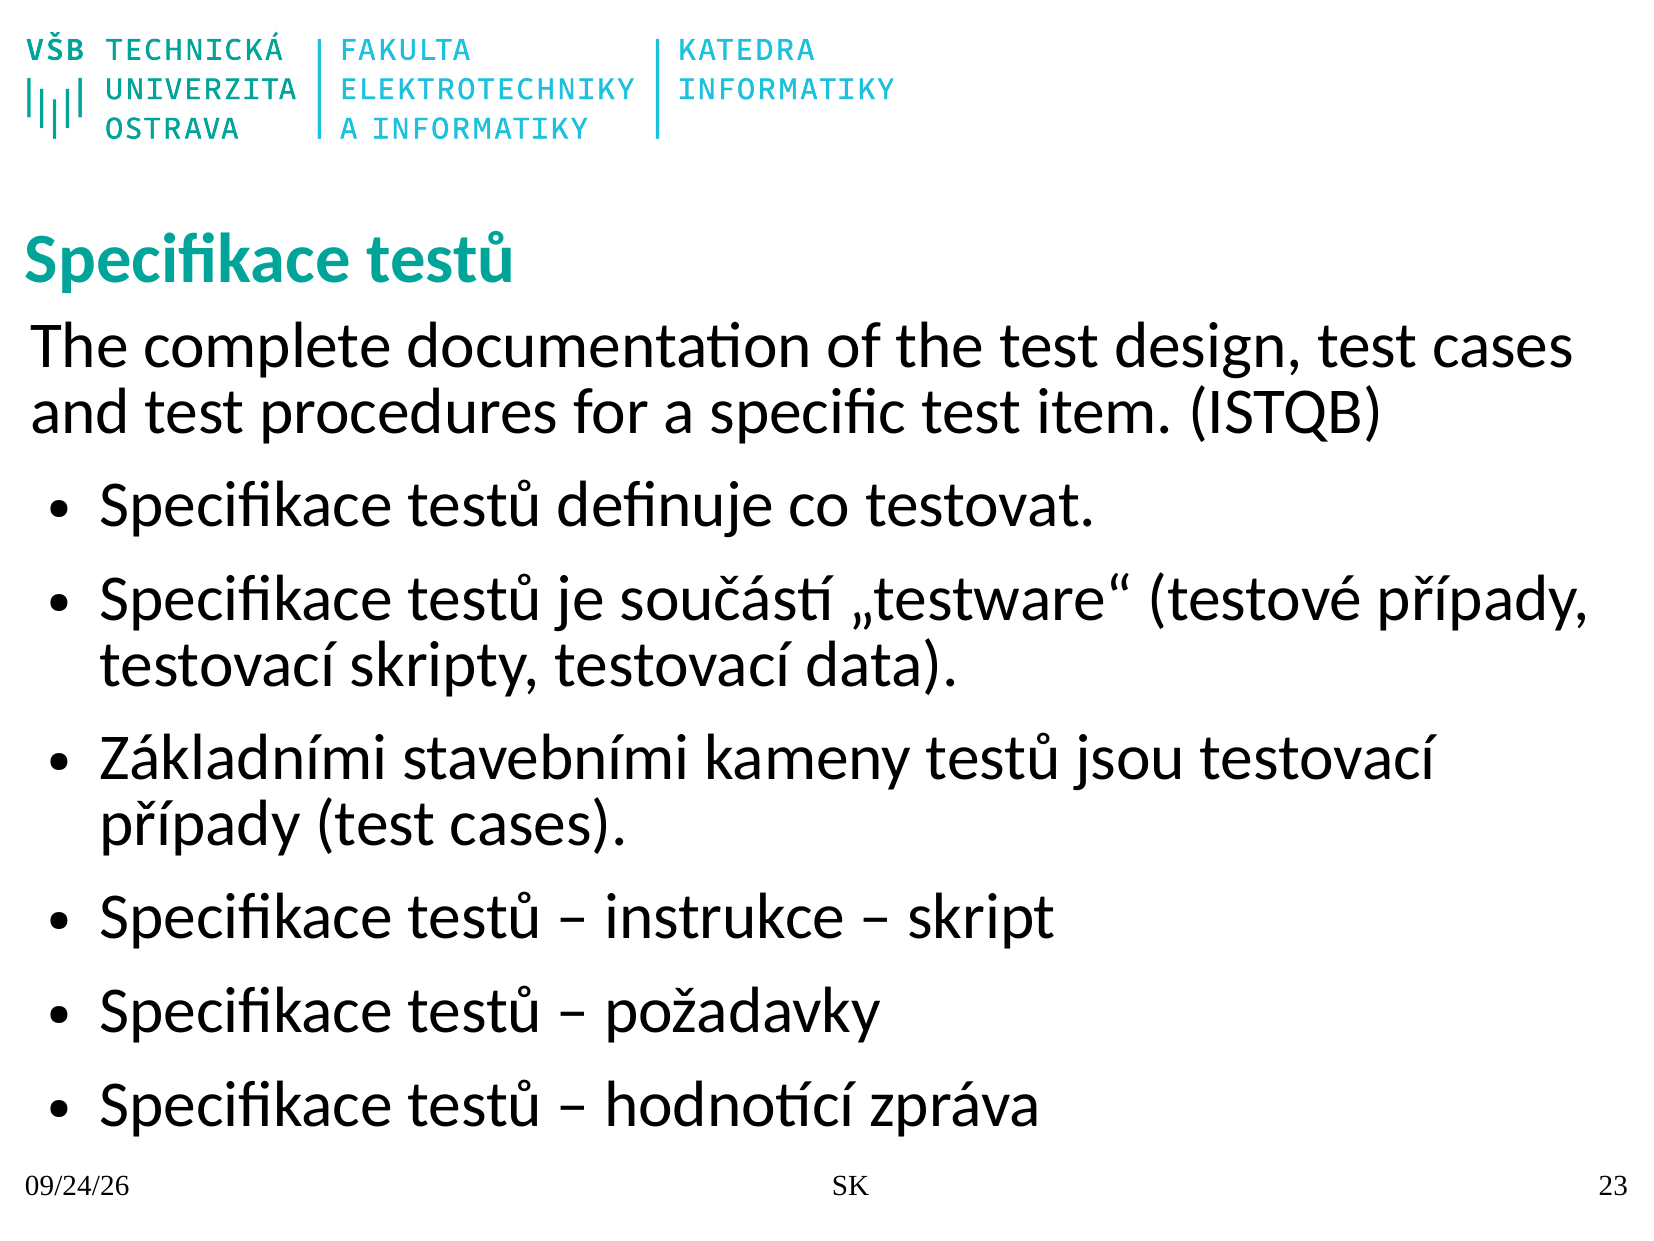

# Specifikace testů
The complete documentation of the test design, test cases and test procedures for a specific test item. (ISTQB)
Specifikace testů definuje co testovat.
Specifikace testů je součástí „testware“ (testové případy, testovací skripty, testovací data).
Základními stavebními kameny testů jsou testovací případy (test cases).
Specifikace testů – instrukce – skript
Specifikace testů – požadavky
Specifikace testů – hodnotící zpráva
SK
23